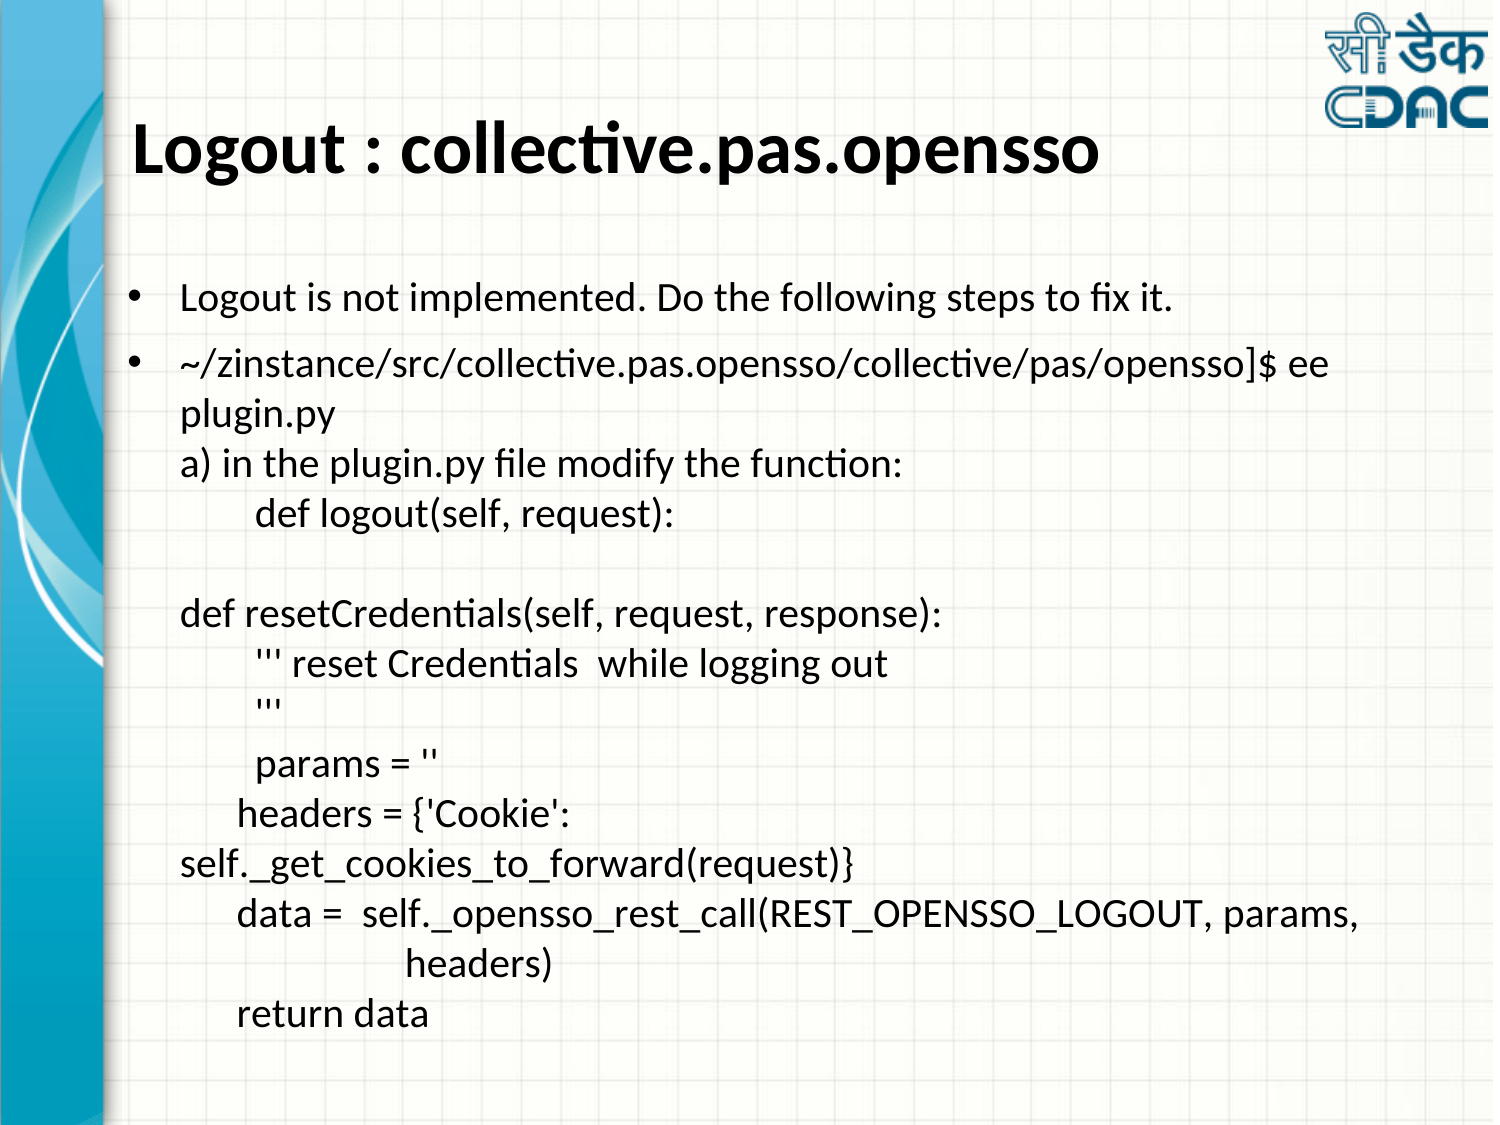

Logout : collective.pas.opensso
Logout is not implemented. Do the following steps to fix it.
~/zinstance/src/collective.pas.opensso/collective/pas/opensso]$ ee plugin.py
a) in the plugin.py file modify the function:
	def logout(self, request):
def resetCredentials(self, request, response):
	''' reset Credentials while logging out
	'''
	params = ''
 headers = {'Cookie': 		 self._get_cookies_to_forward(request)}
 data = self._opensso_rest_call(REST_OPENSSO_LOGOUT, params, 				headers)
 return data